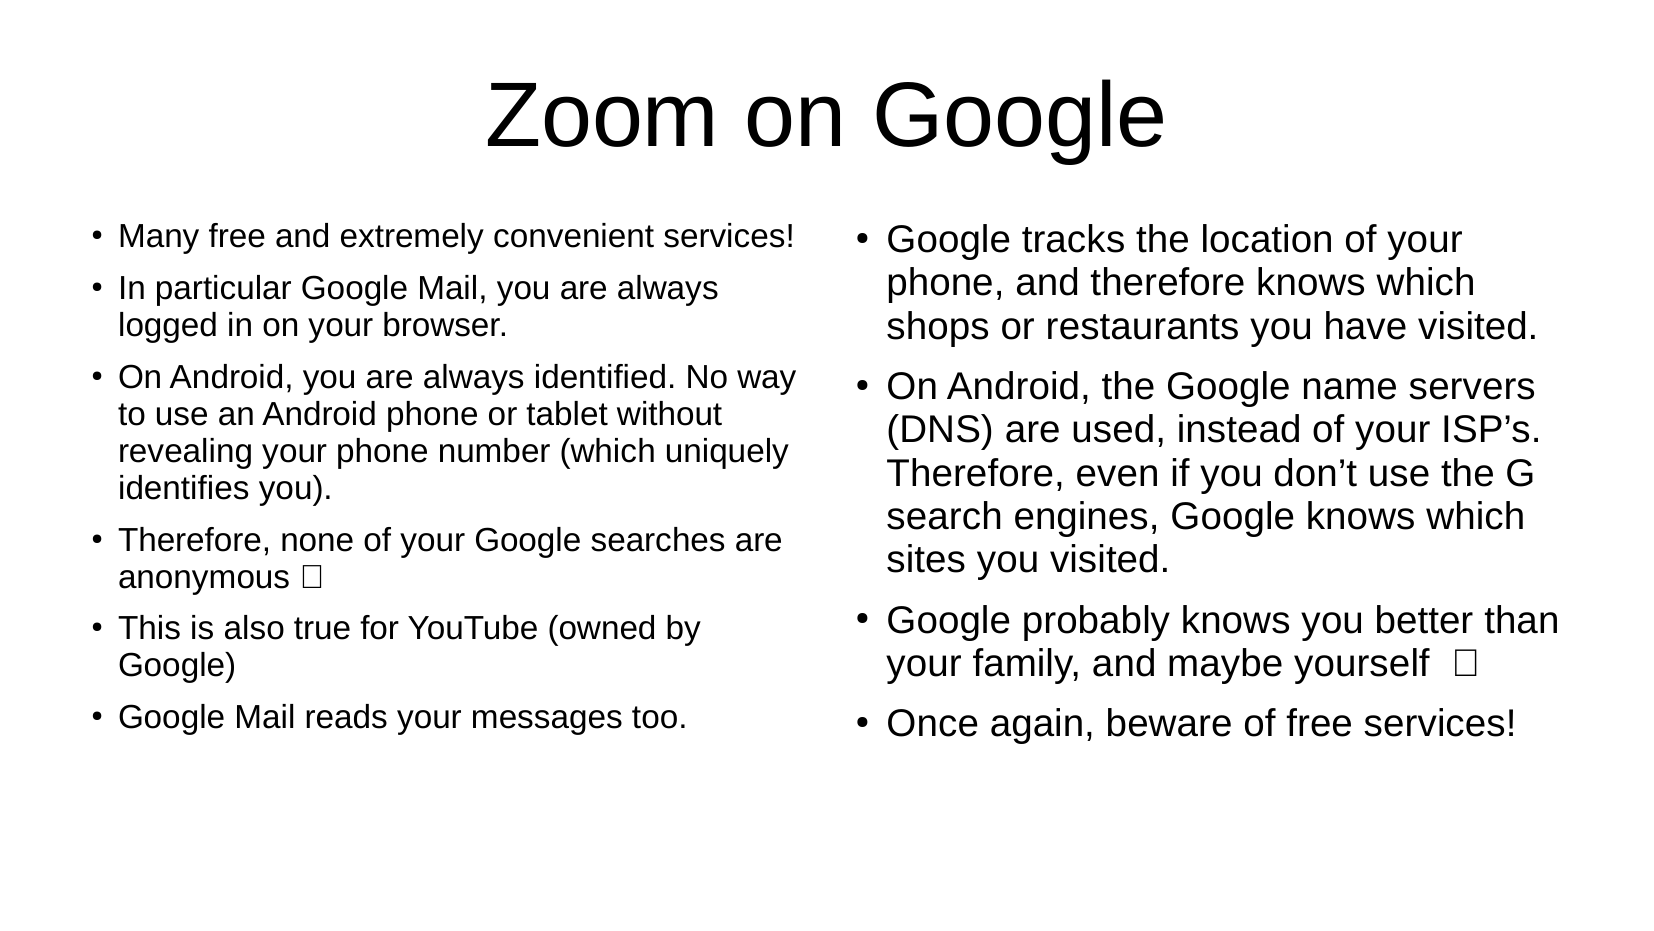

# Zoom on Google
Many free and extremely convenient services!
In particular Google Mail, you are always logged in on your browser.
On Android, you are always identified. No way to use an Android phone or tablet without revealing your phone number (which uniquely identifies you).
Therefore, none of your Google searches are anonymous 🤨
This is also true for YouTube (owned by Google)
Google Mail reads your messages too.
Google tracks the location of your phone, and therefore knows which shops or restaurants you have visited.
On Android, the Google name servers (DNS) are used, instead of your ISP’s. Therefore, even if you don’t use the G search engines, Google knows which sites you visited.
Google probably knows you better than your family, and maybe yourself 🤨
Once again, beware of free services!